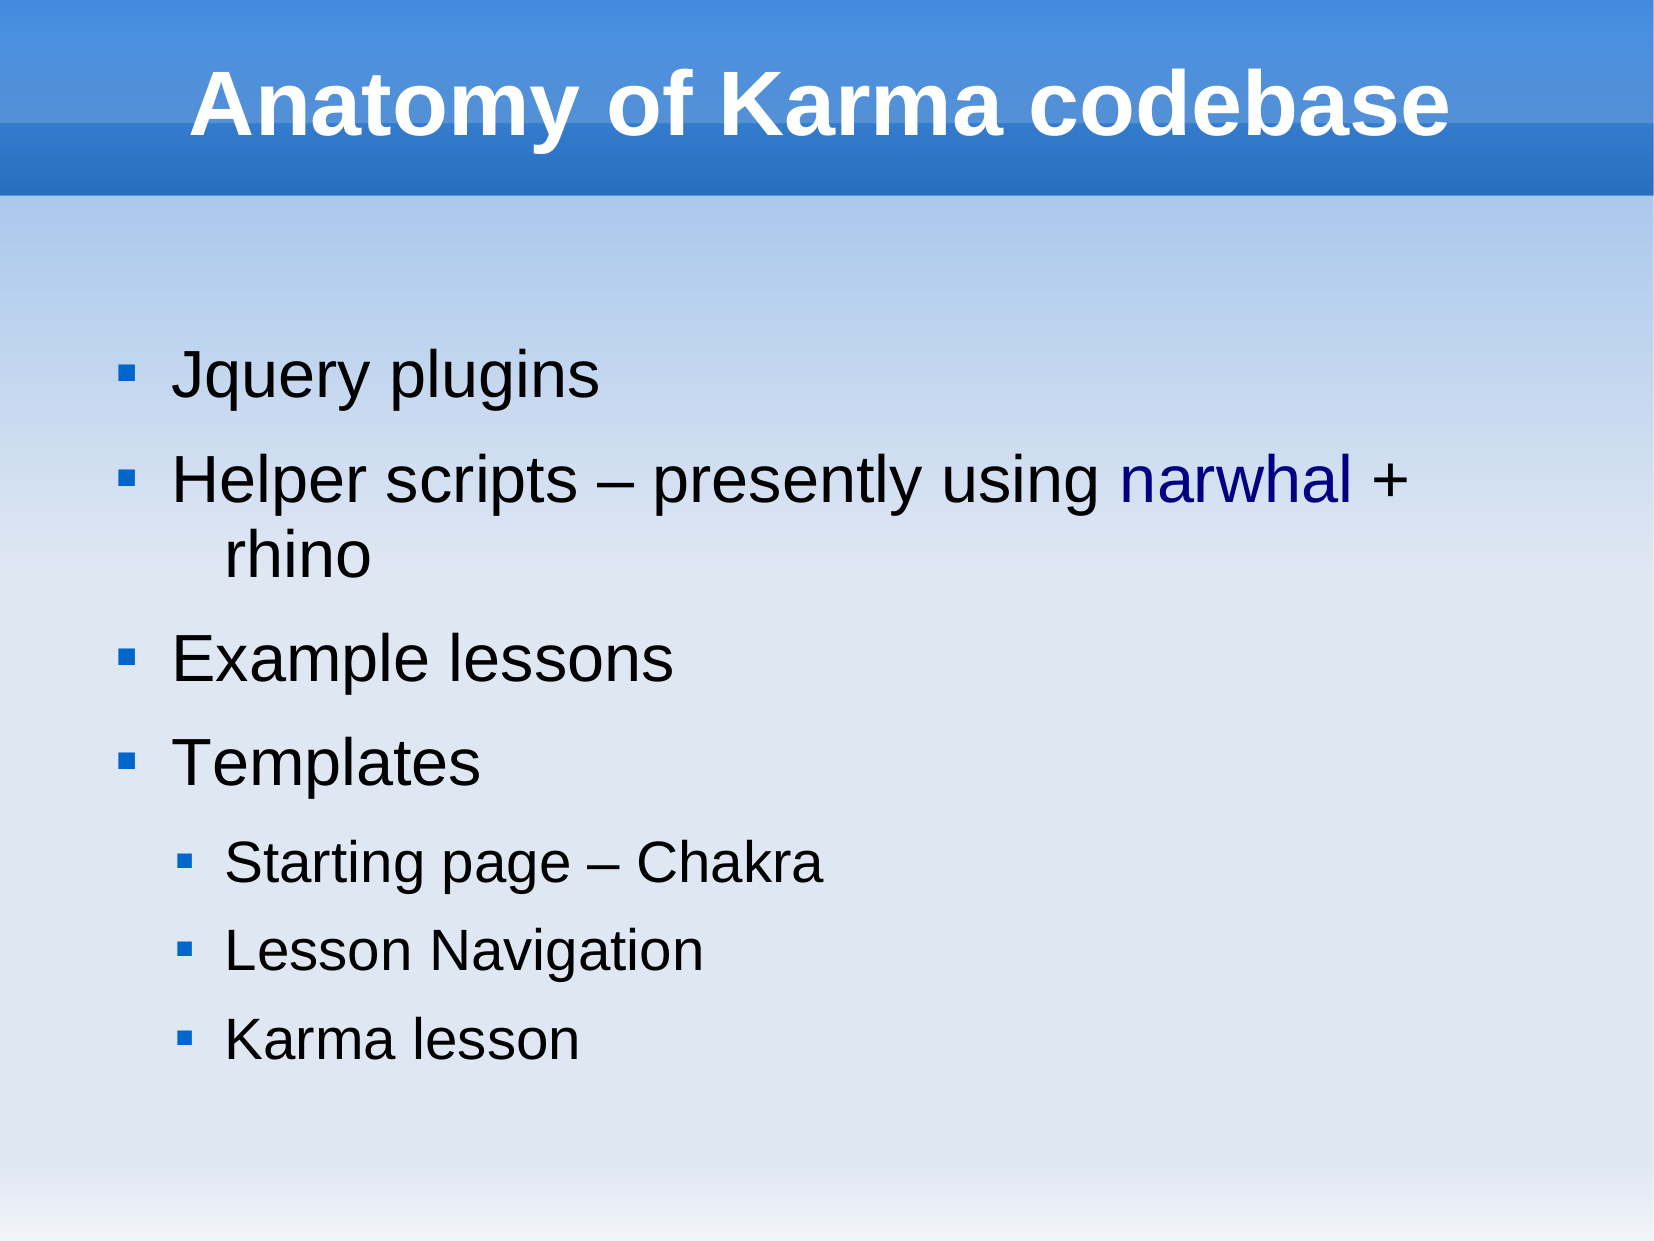

# Anatomy of Karma codebase
Jquery plugins
Helper scripts – presently using narwhal + rhino
Example lessons
Templates
Starting page – Chakra
Lesson Navigation
Karma lesson